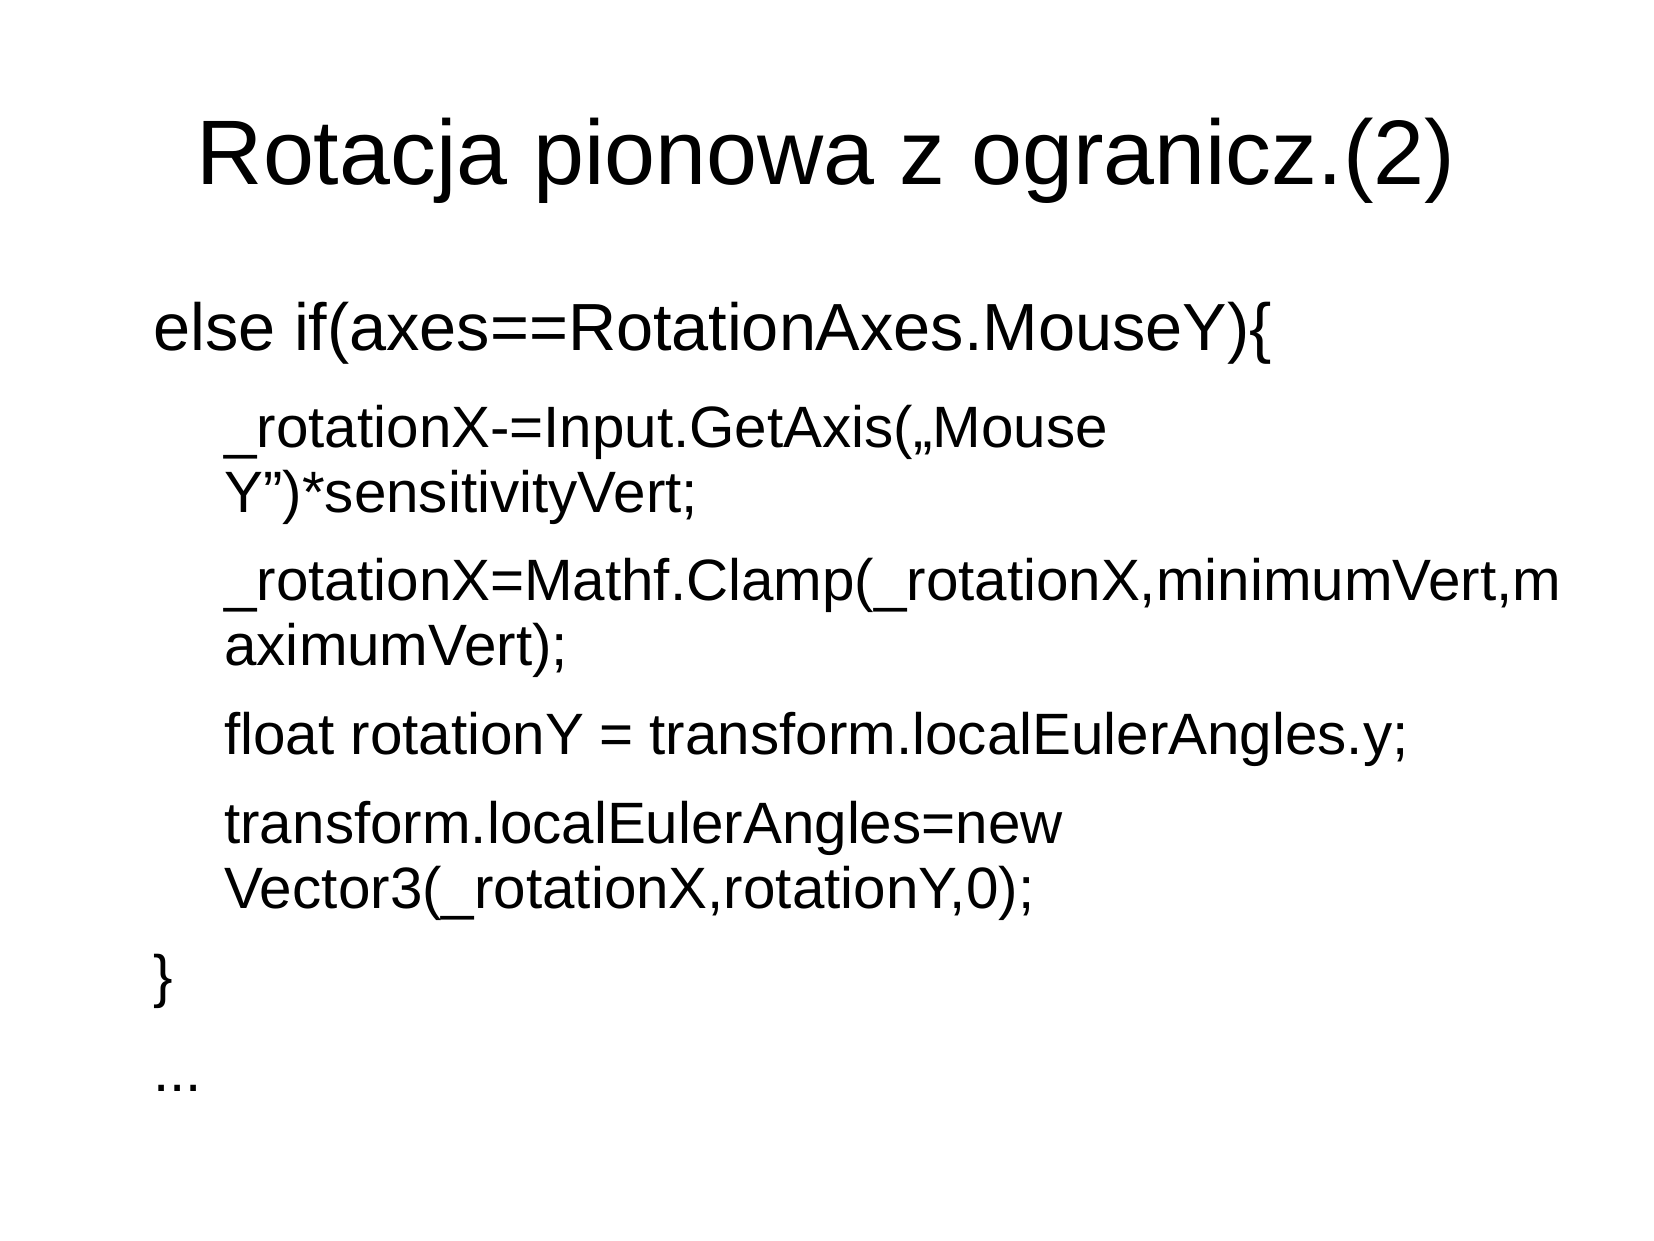

# Rotacja pionowa z ogranicz.(2)
else if(axes==RotationAxes.MouseY){
_rotationX-=Input.GetAxis(„Mouse Y”)*sensitivityVert;
_rotationX=Mathf.Clamp(_rotationX,minimumVert,maximumVert);
float rotationY = transform.localEulerAngles.y;
transform.localEulerAngles=new Vector3(_rotationX,rotationY,0);
}
...